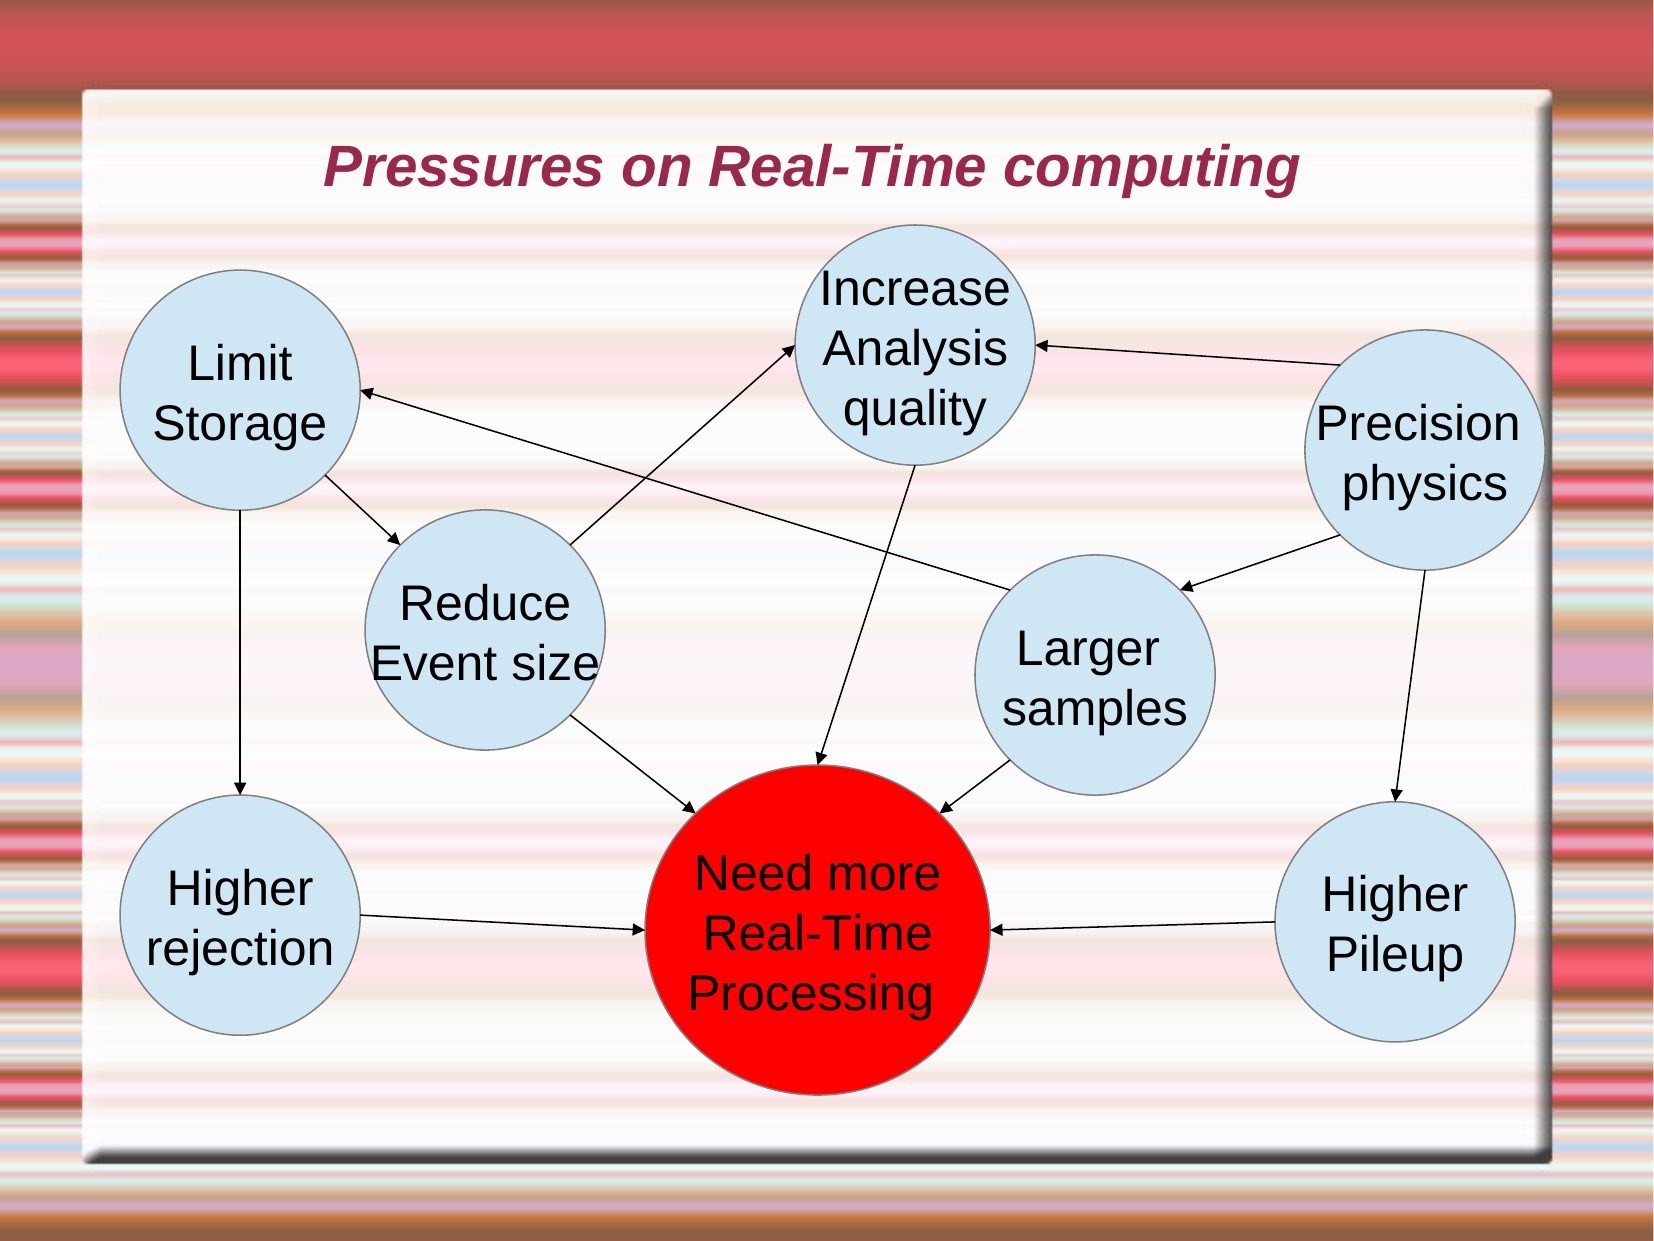

# Pressures on Real-Time computing
Increase
Analysis
quality
Limit
Storage
Precision
physics
Reduce
Event size
Larger
samples
 Need more
Real-Time
Processing
Higher
rejection
Higher
Pileup